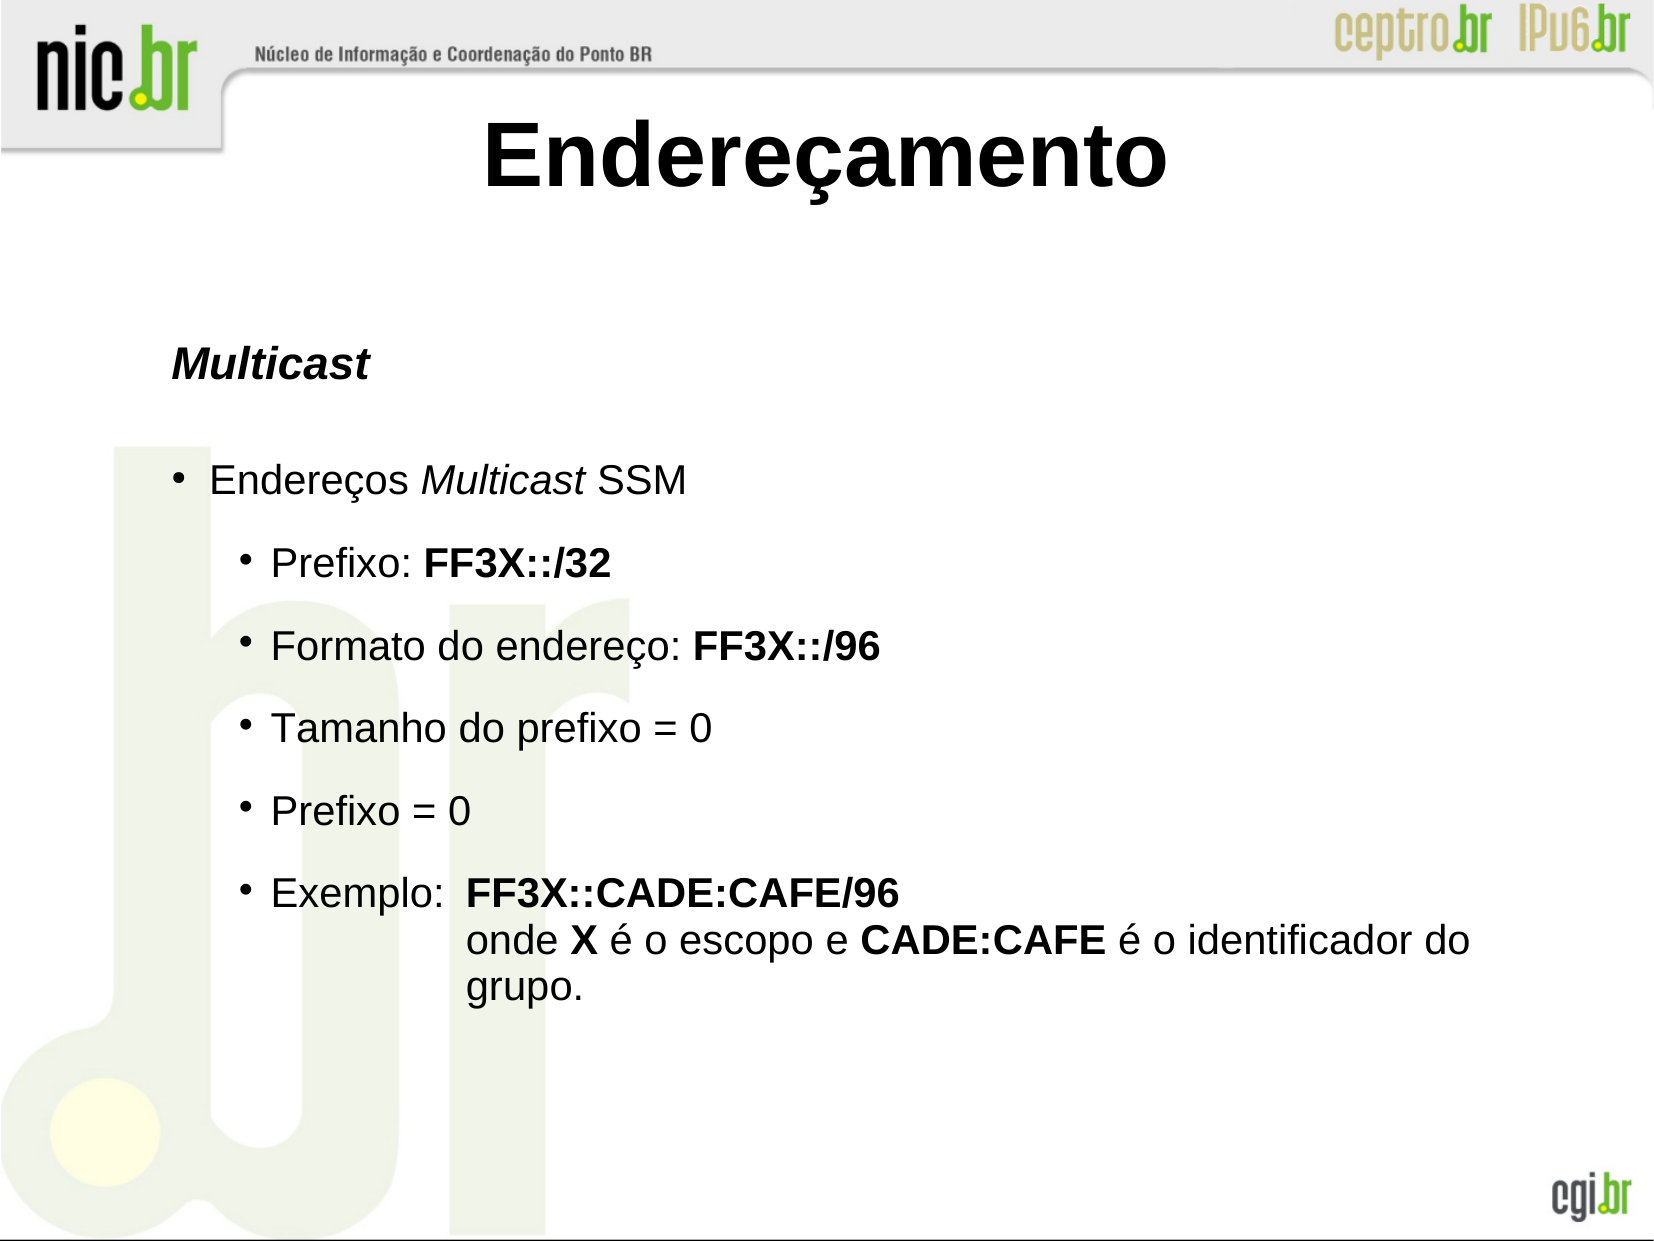

Endereçamento
Multicast
 Endereços Multicast SSM
Prefixo: FF3X::/32
Formato do endereço: FF3X::/96
Tamanho do prefixo = 0
Prefixo = 0
Exemplo:	FF3X::CADE:CAFE/96
			onde X é o escopo e CADE:CAFE é o identificador do
			grupo.